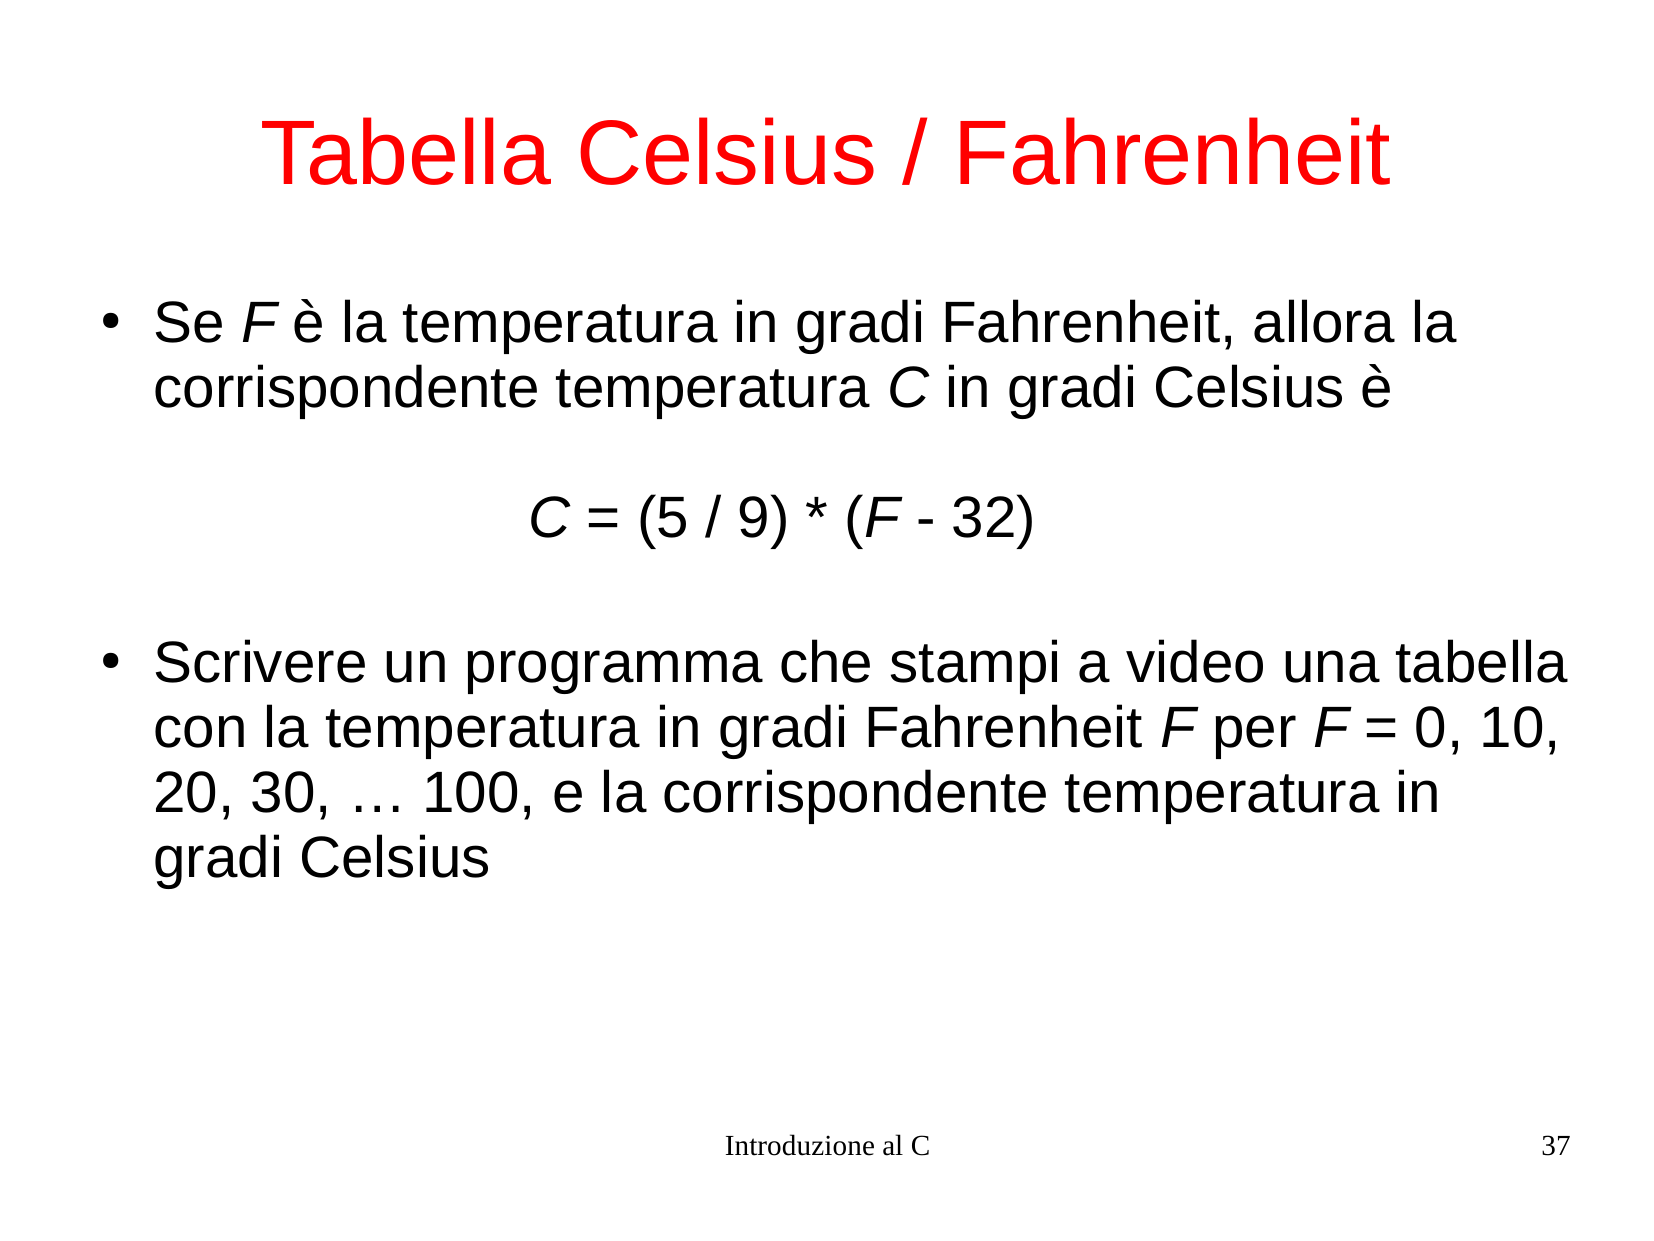

# Tabella Celsius / Fahrenheit
Se F è la temperatura in gradi Fahrenheit, allora la corrispondente temperatura C in gradi Celsius è
					C = (5 / 9) * (F - 32)
Scrivere un programma che stampi a video una tabella con la temperatura in gradi Fahrenheit F per F = 0, 10, 20, 30, … 100, e la corrispondente temperatura in gradi Celsius
Introduzione al C
37